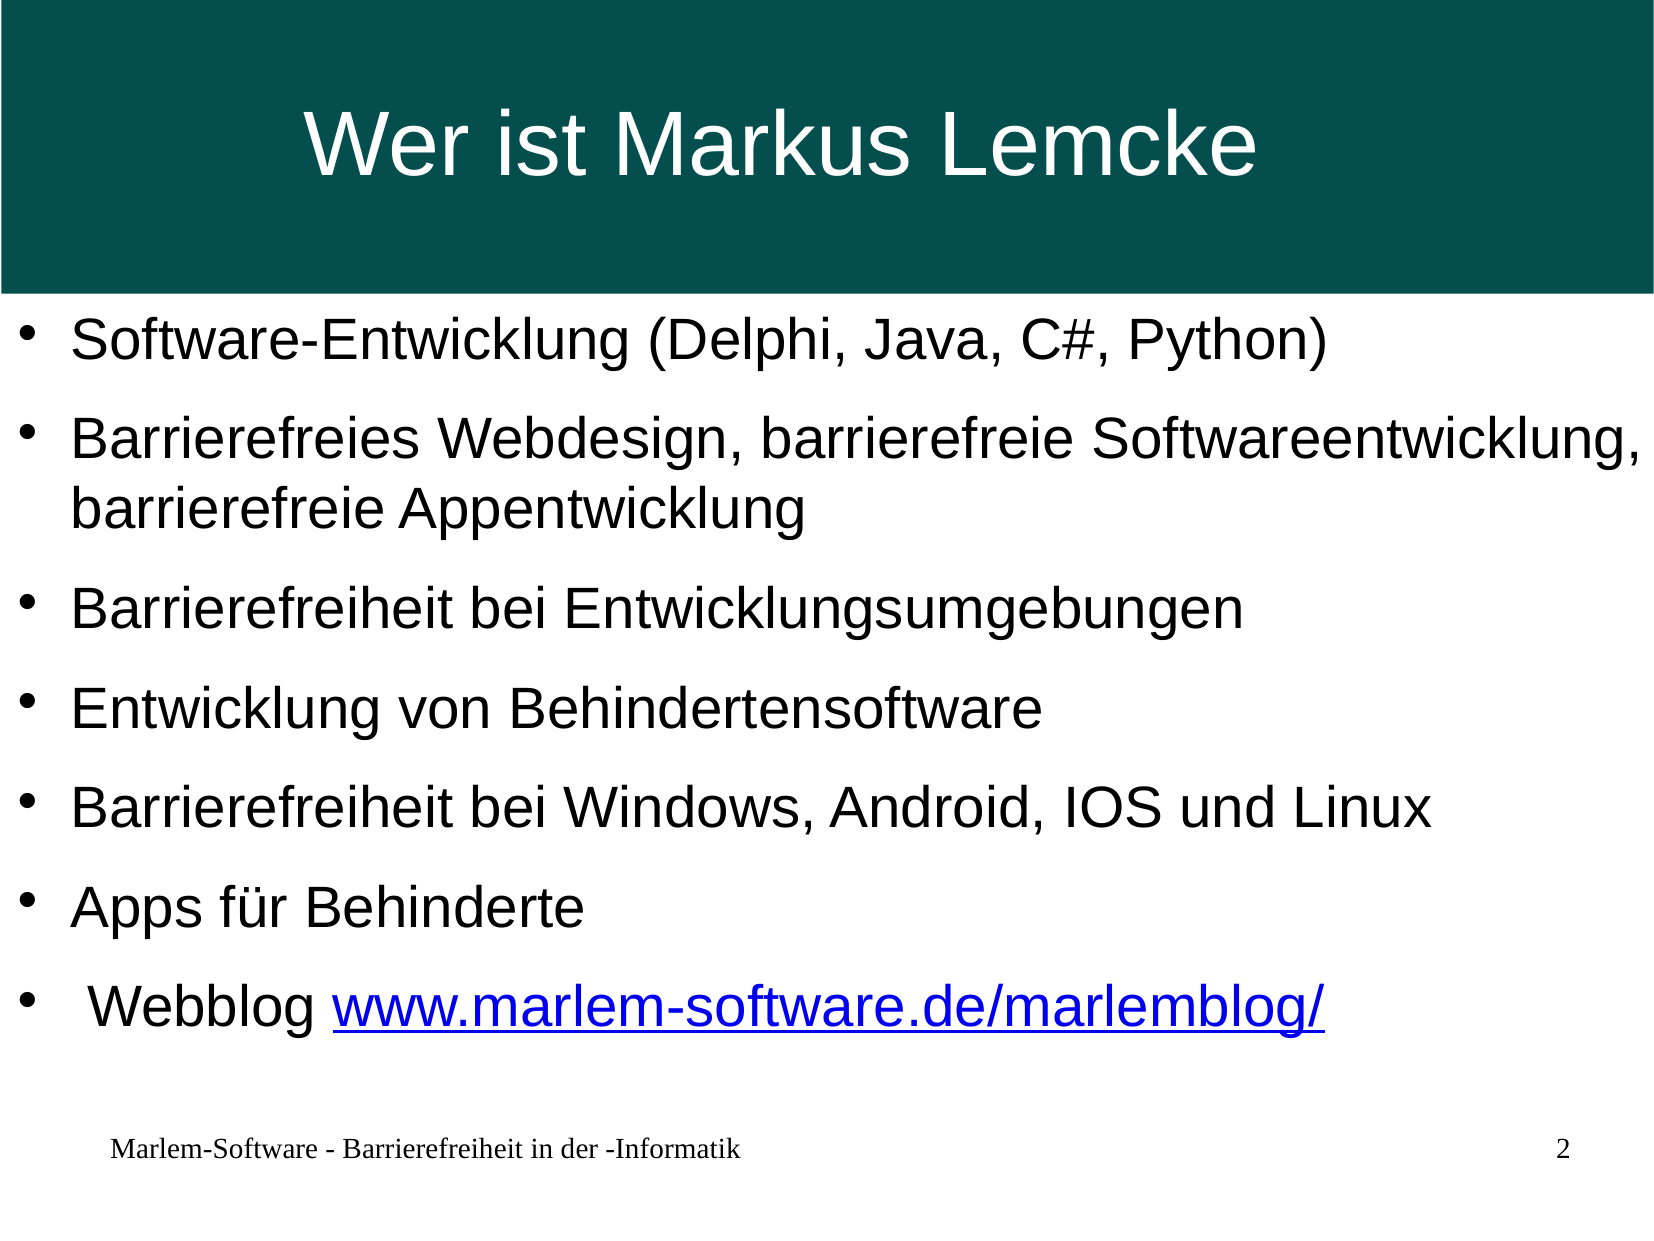

# Wer ist Markus Lemcke
Software-Entwicklung (Delphi, Java, C#, Python)
Barrierefreies Webdesign, barrierefreie Softwareentwicklung, barrierefreie Appentwicklung
Barrierefreiheit bei Entwicklungsumgebungen
Entwicklung von Behindertensoftware
Barrierefreiheit bei Windows, Android, IOS und Linux
Apps für Behinderte
 Webblog www.marlem-software.de/marlemblog/
Marlem-Software - Barrierefreiheit in der -Informatik
2